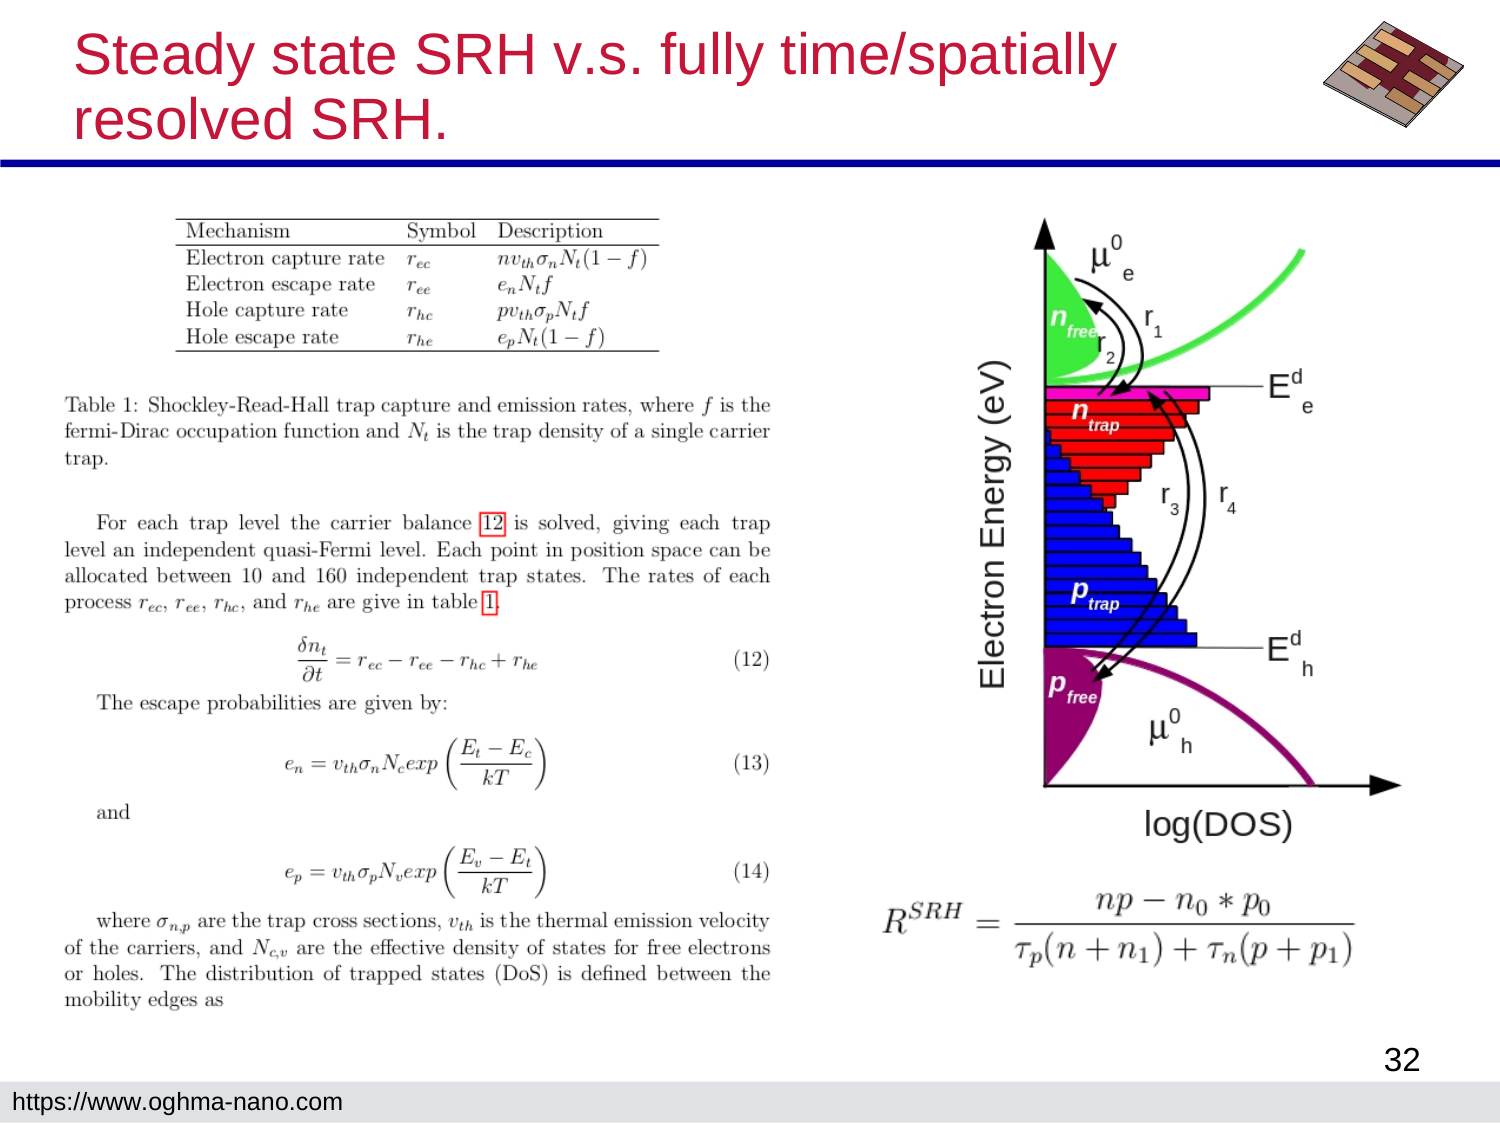

# Steady state SRH v.s. fully time/spatially resolved SRH.